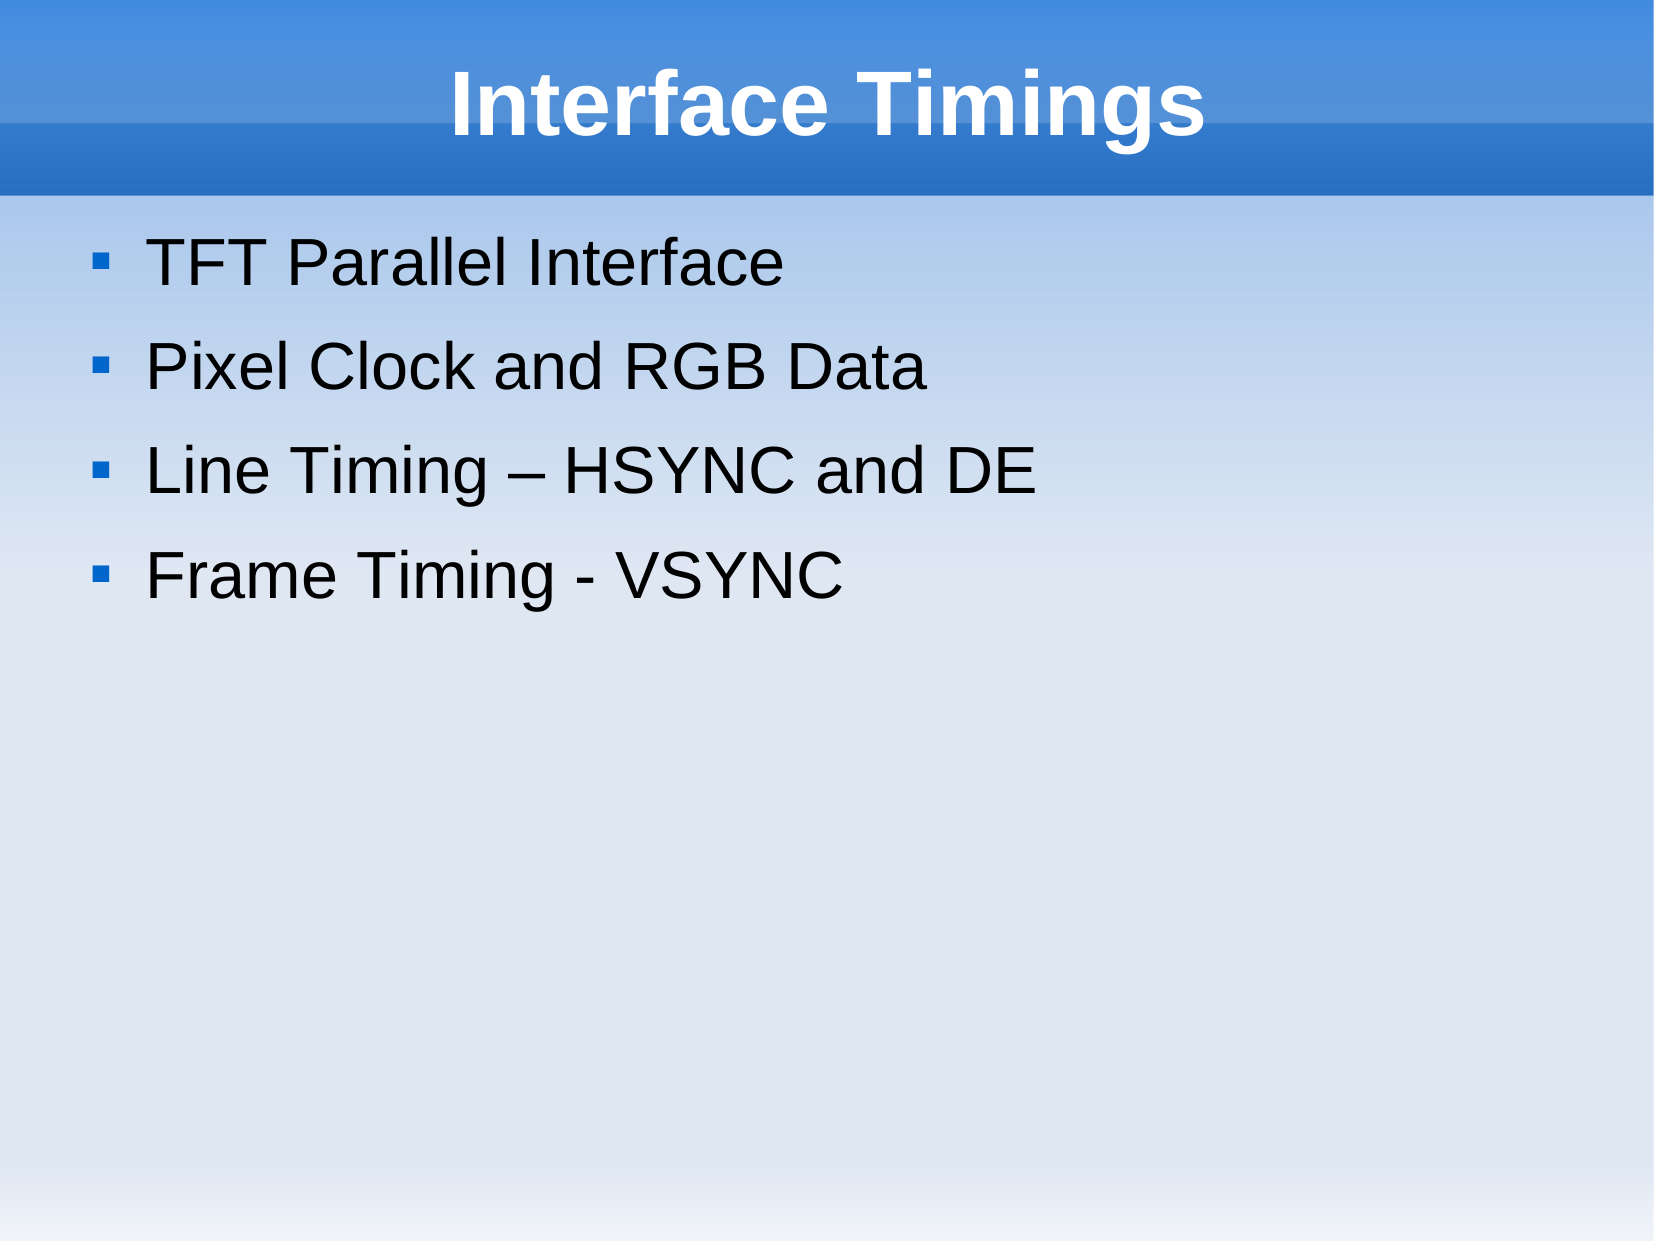

# Interface Timings
TFT Parallel Interface
Pixel Clock and RGB Data
Line Timing – HSYNC and DE
Frame Timing - VSYNC